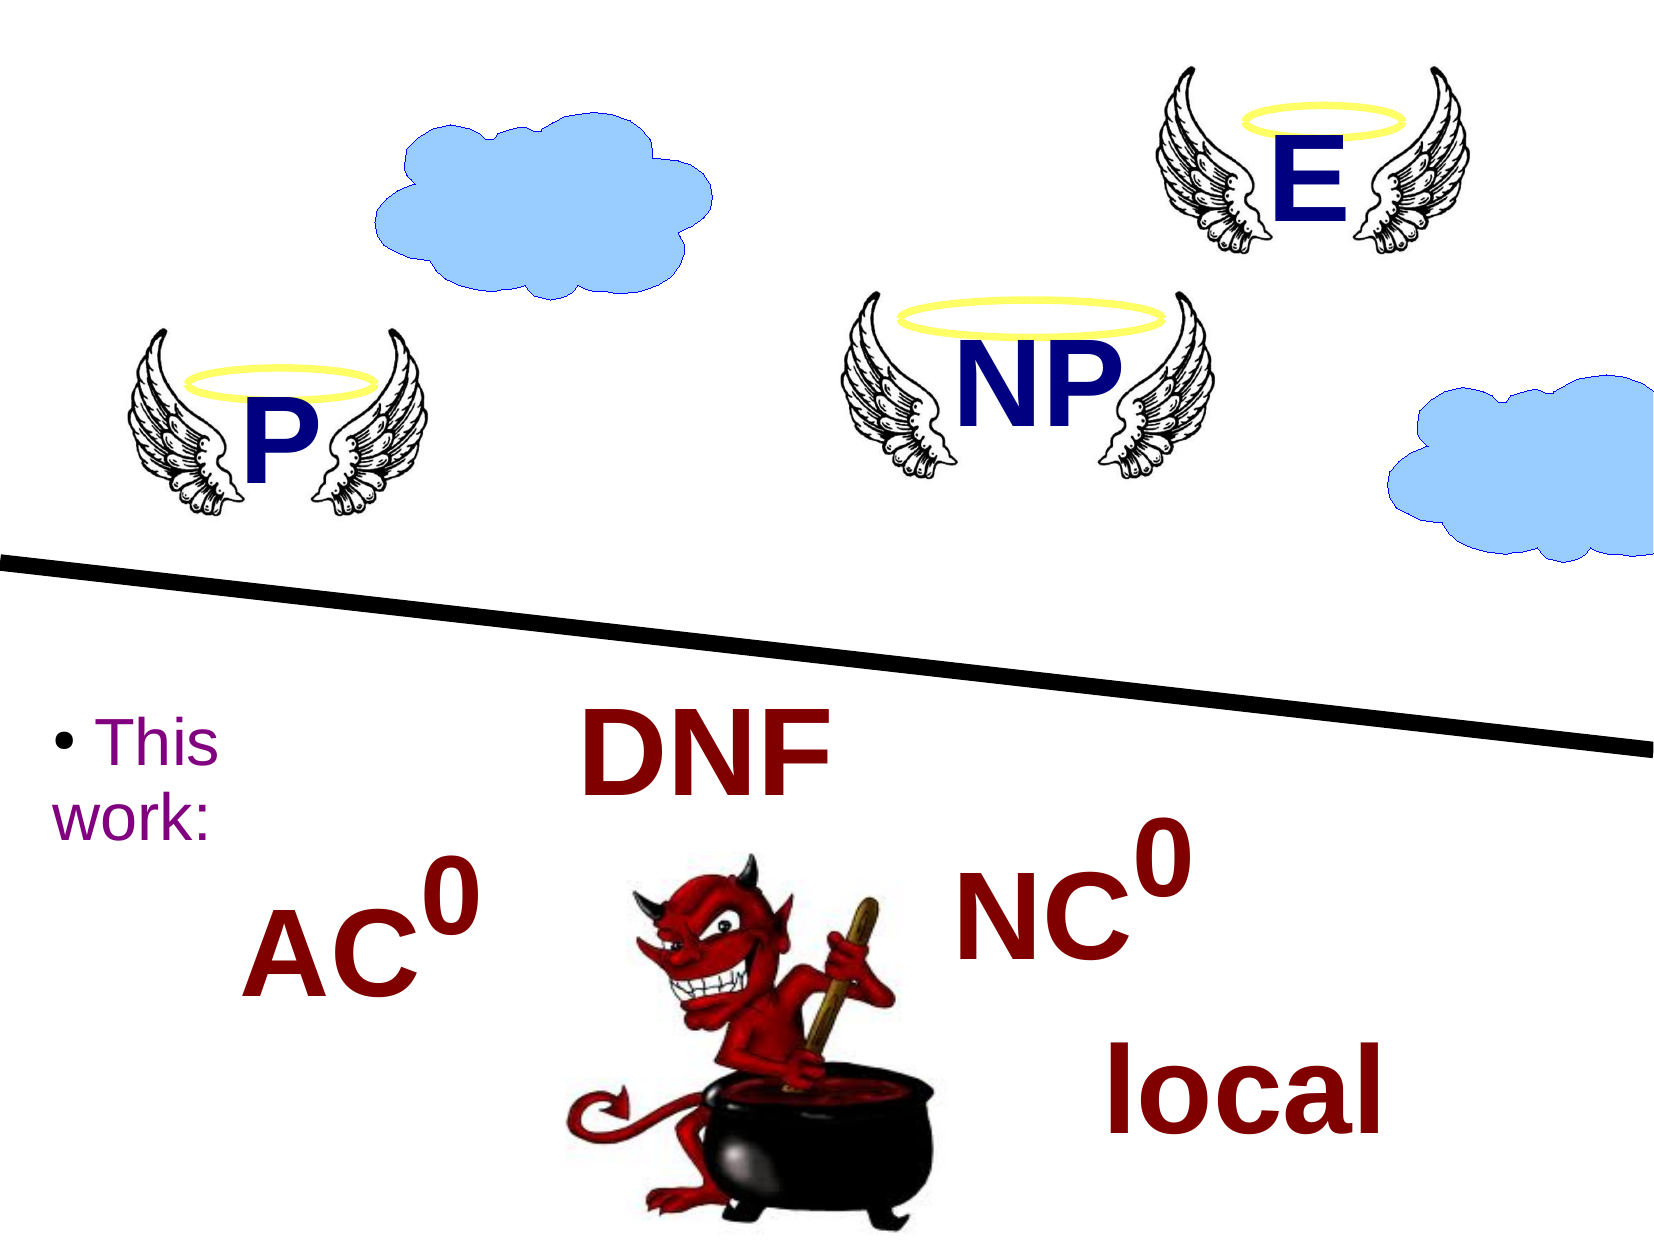

E
NP
P
DNF
 This work:
NC0
AC0
local